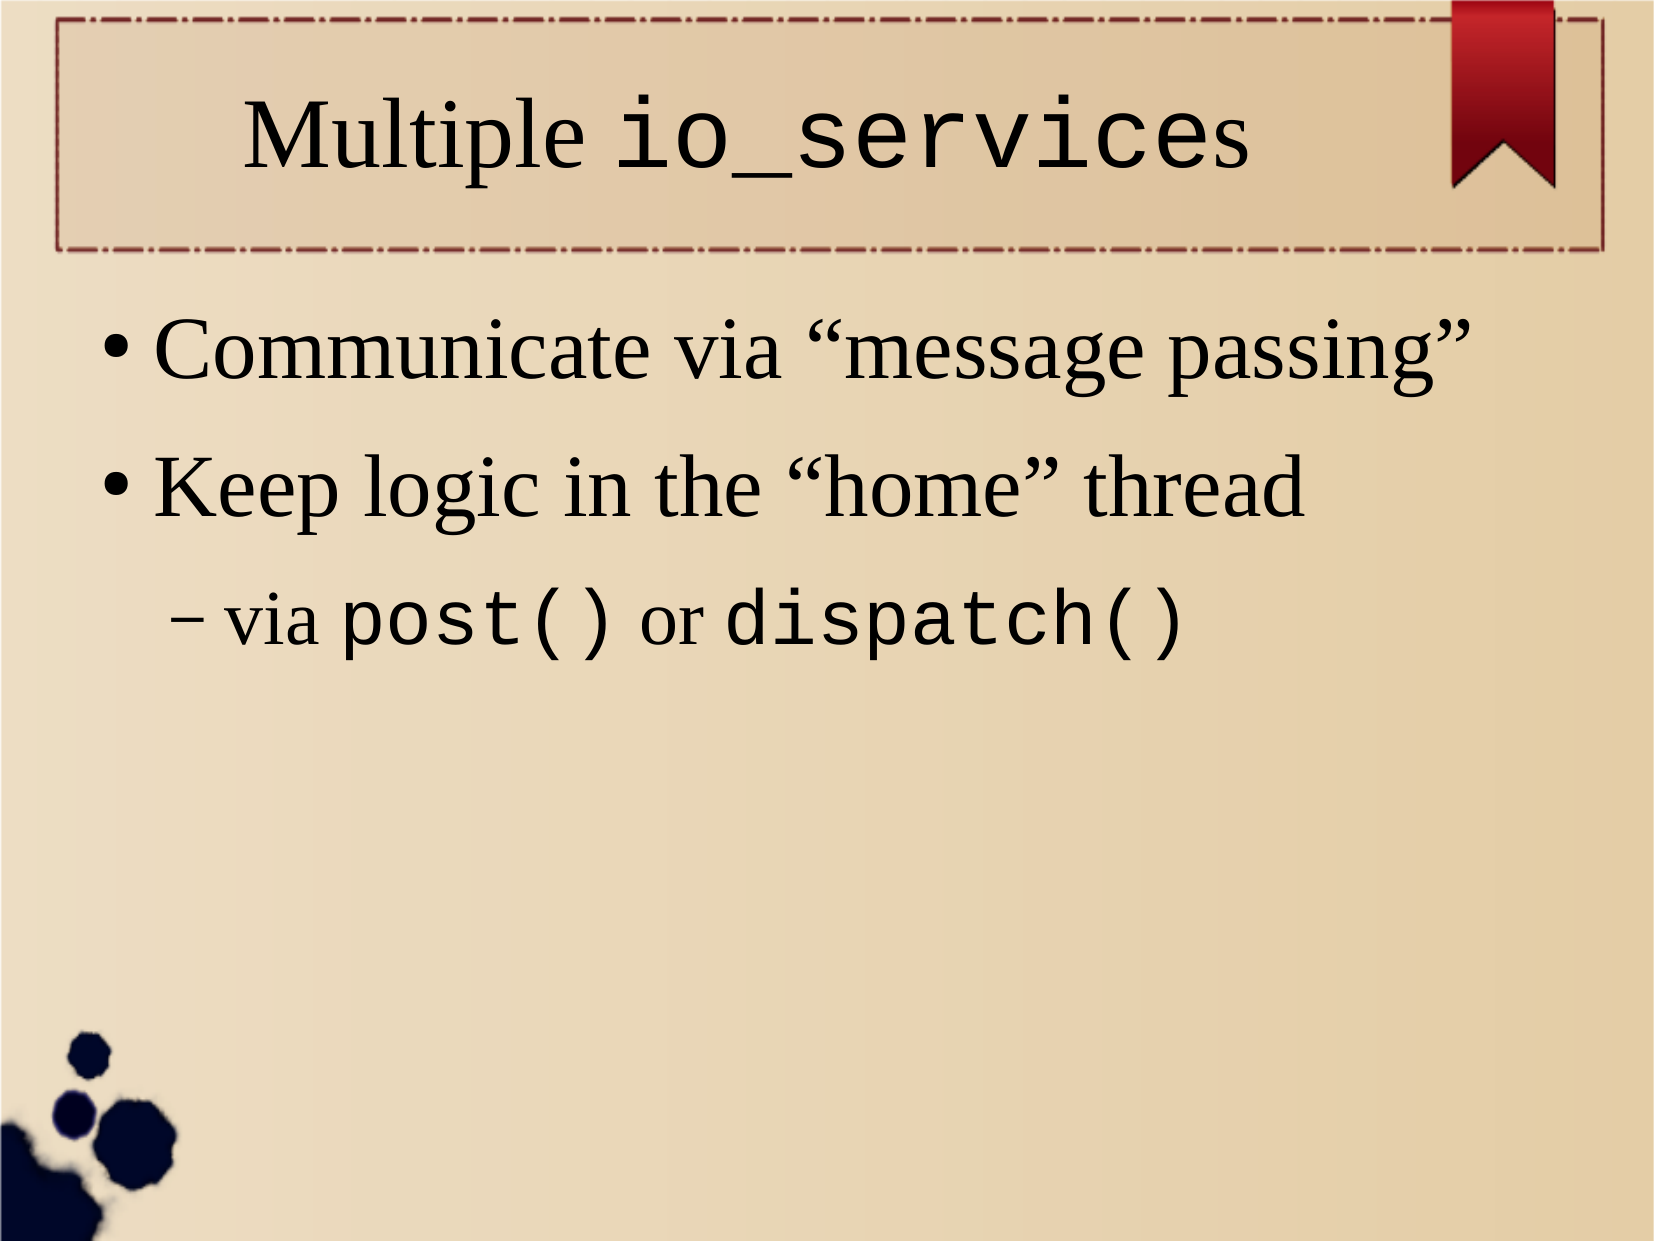

# Multiple io_services
Communicate via “message passing”
Keep logic in the “home” thread
via post() or dispatch()